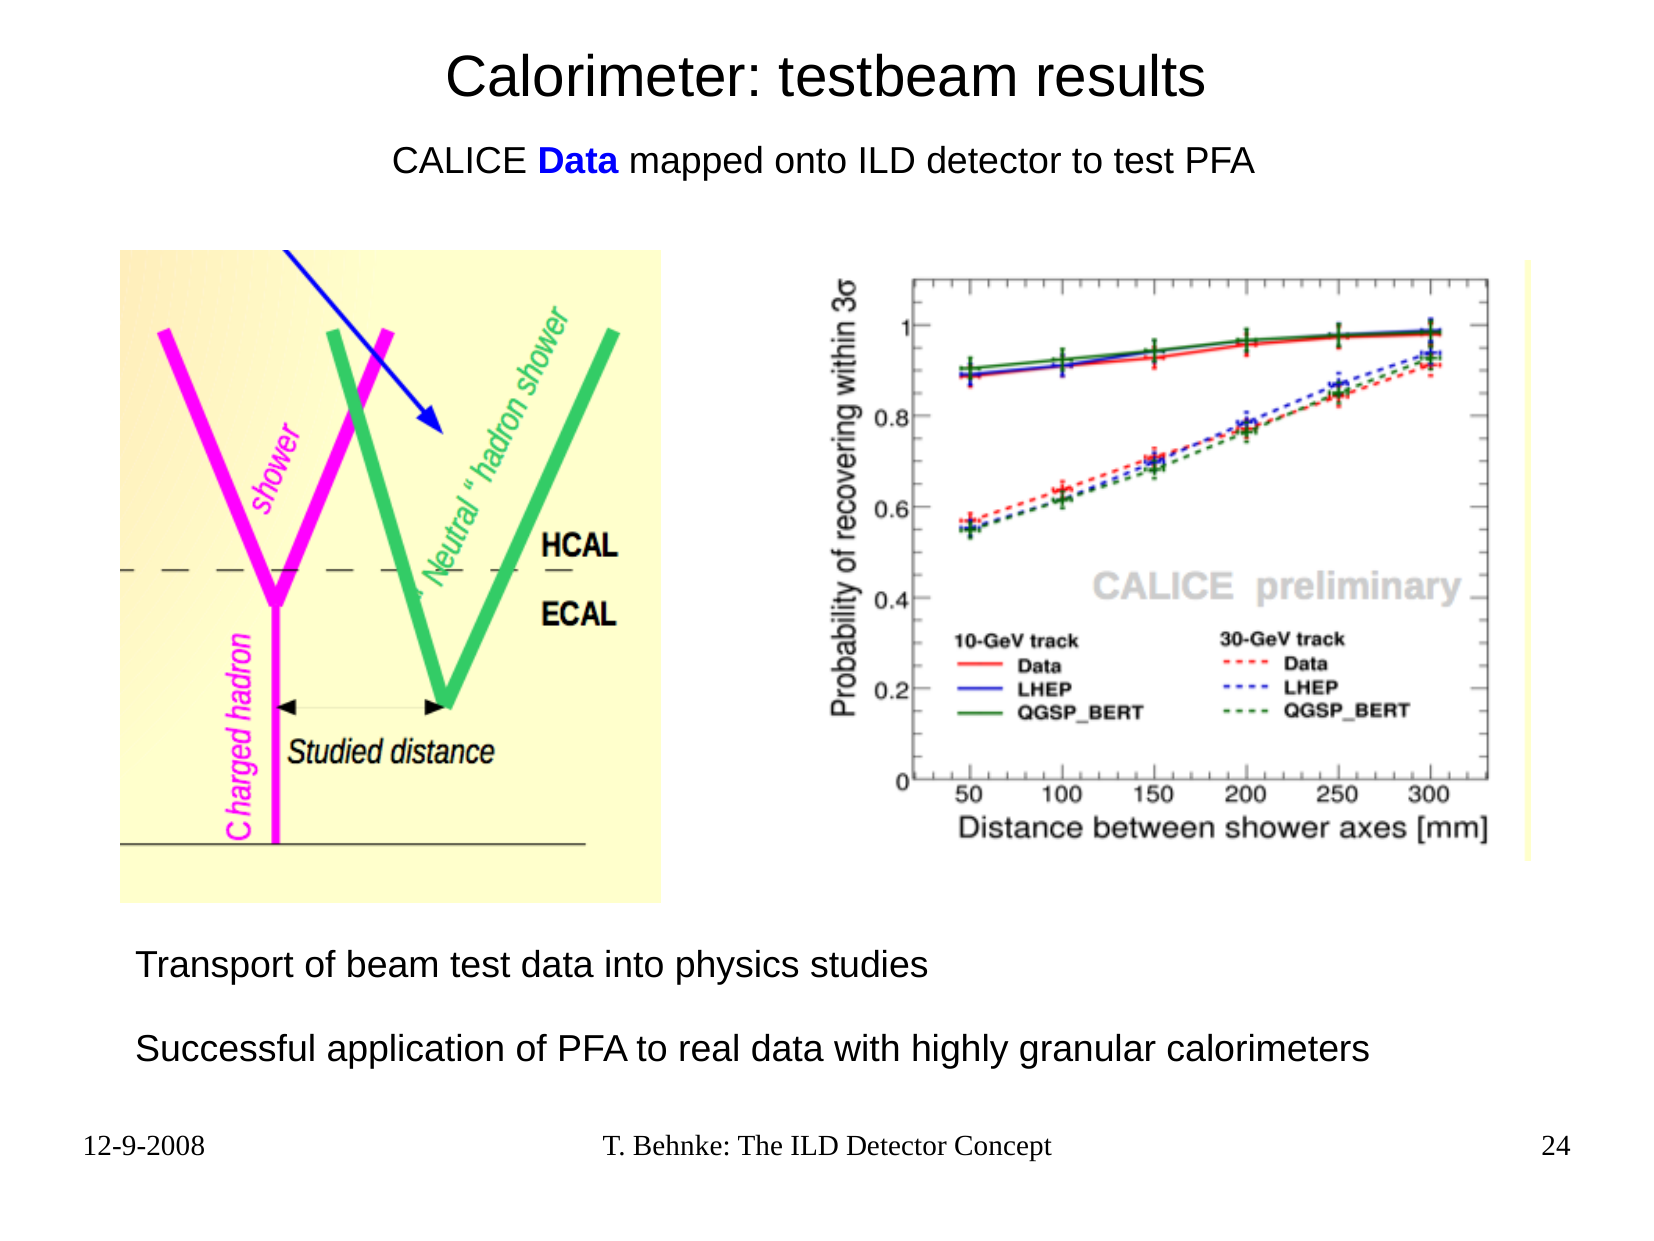

# Calorimeter: testbeam results
CALICE Data mapped onto ILD detector to test PFA
Transport of beam test data into physics studies
Successful application of PFA to real data with highly granular calorimeters
12-9-2008
T. Behnke: The ILD Detector Concept
24